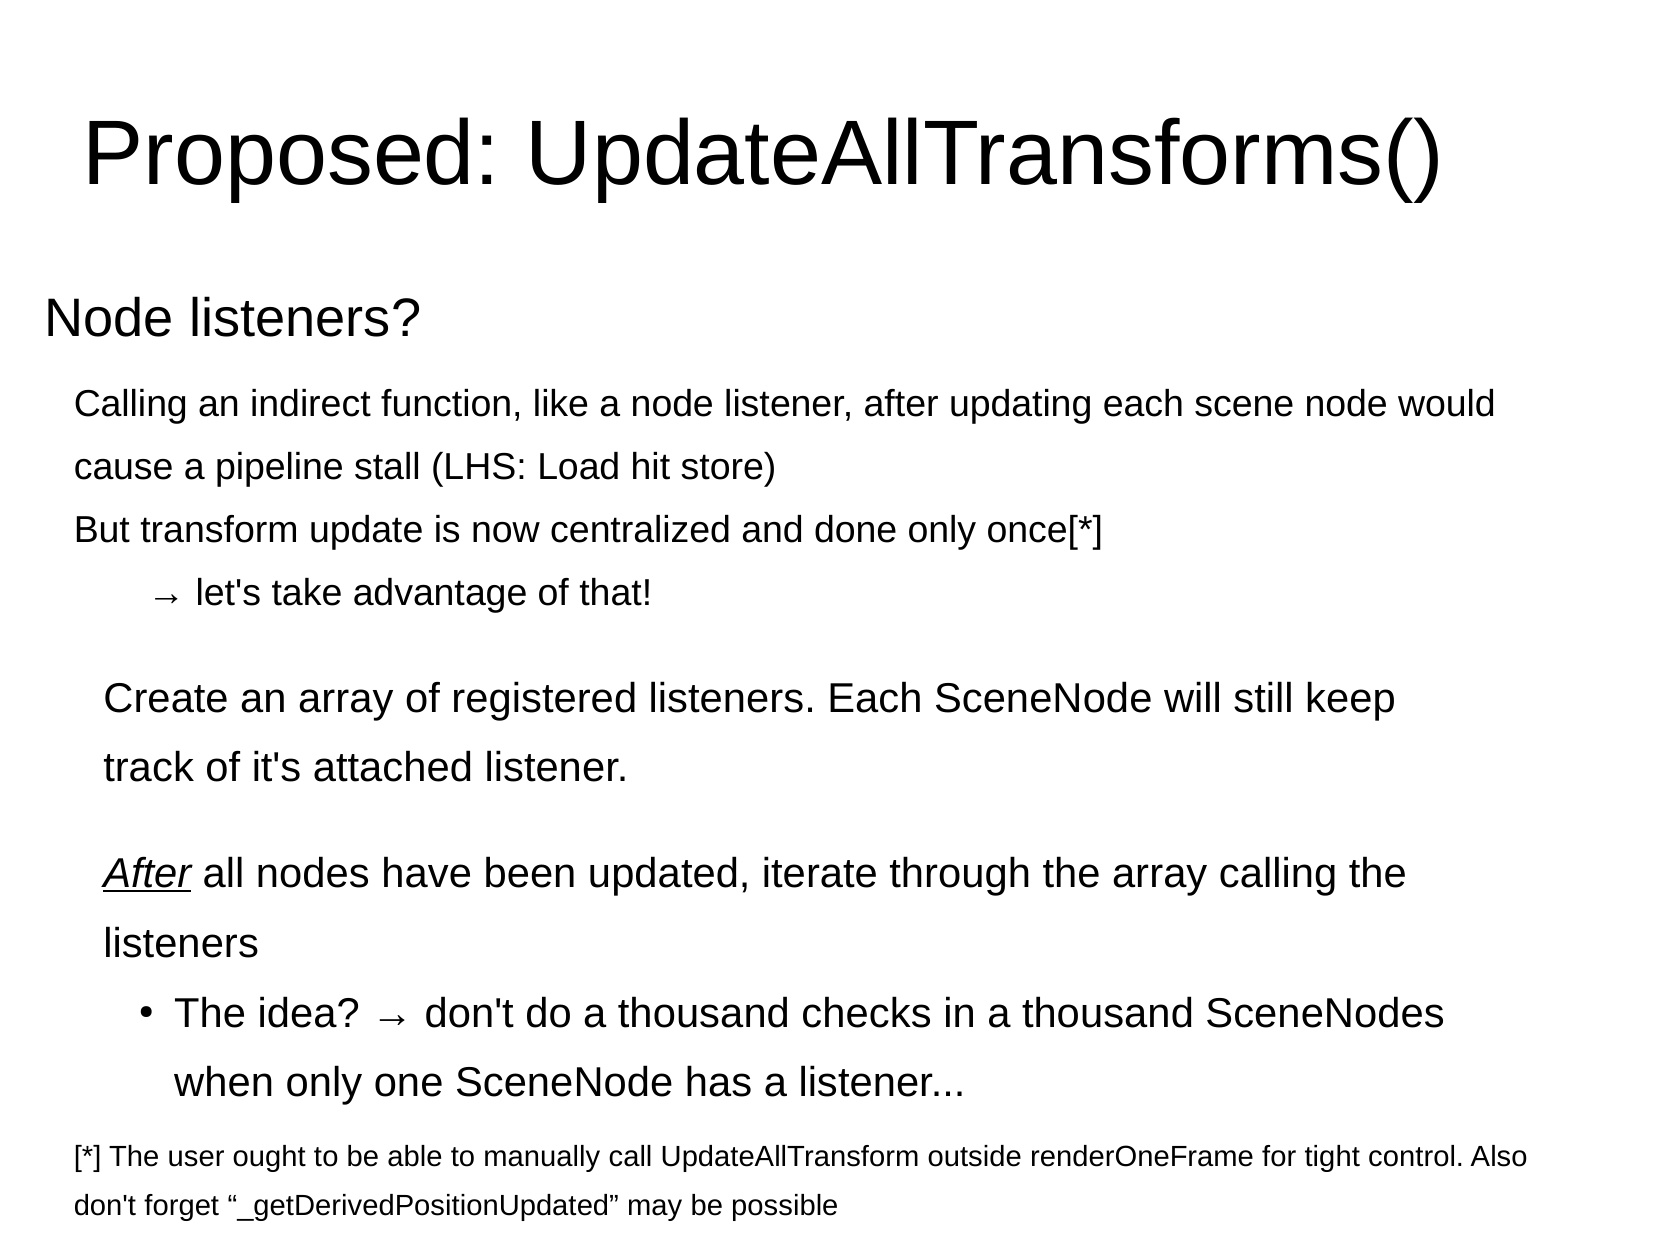

# Proposed: UpdateAllTransforms()
Node listeners?
Calling an indirect function, like a node listener, after updating each scene node would cause a pipeline stall (LHS: Load hit store)
But transform update is now centralized and done only once[*]
	→ let's take advantage of that!
Create an array of registered listeners. Each SceneNode will still keep track of it's attached listener.
After all nodes have been updated, iterate through the array calling the listeners
The idea? → don't do a thousand checks in a thousand SceneNodes when only one SceneNode has a listener...
[*] The user ought to be able to manually call UpdateAllTransform outside renderOneFrame for tight control. Also don't forget “_getDerivedPositionUpdated” may be possible